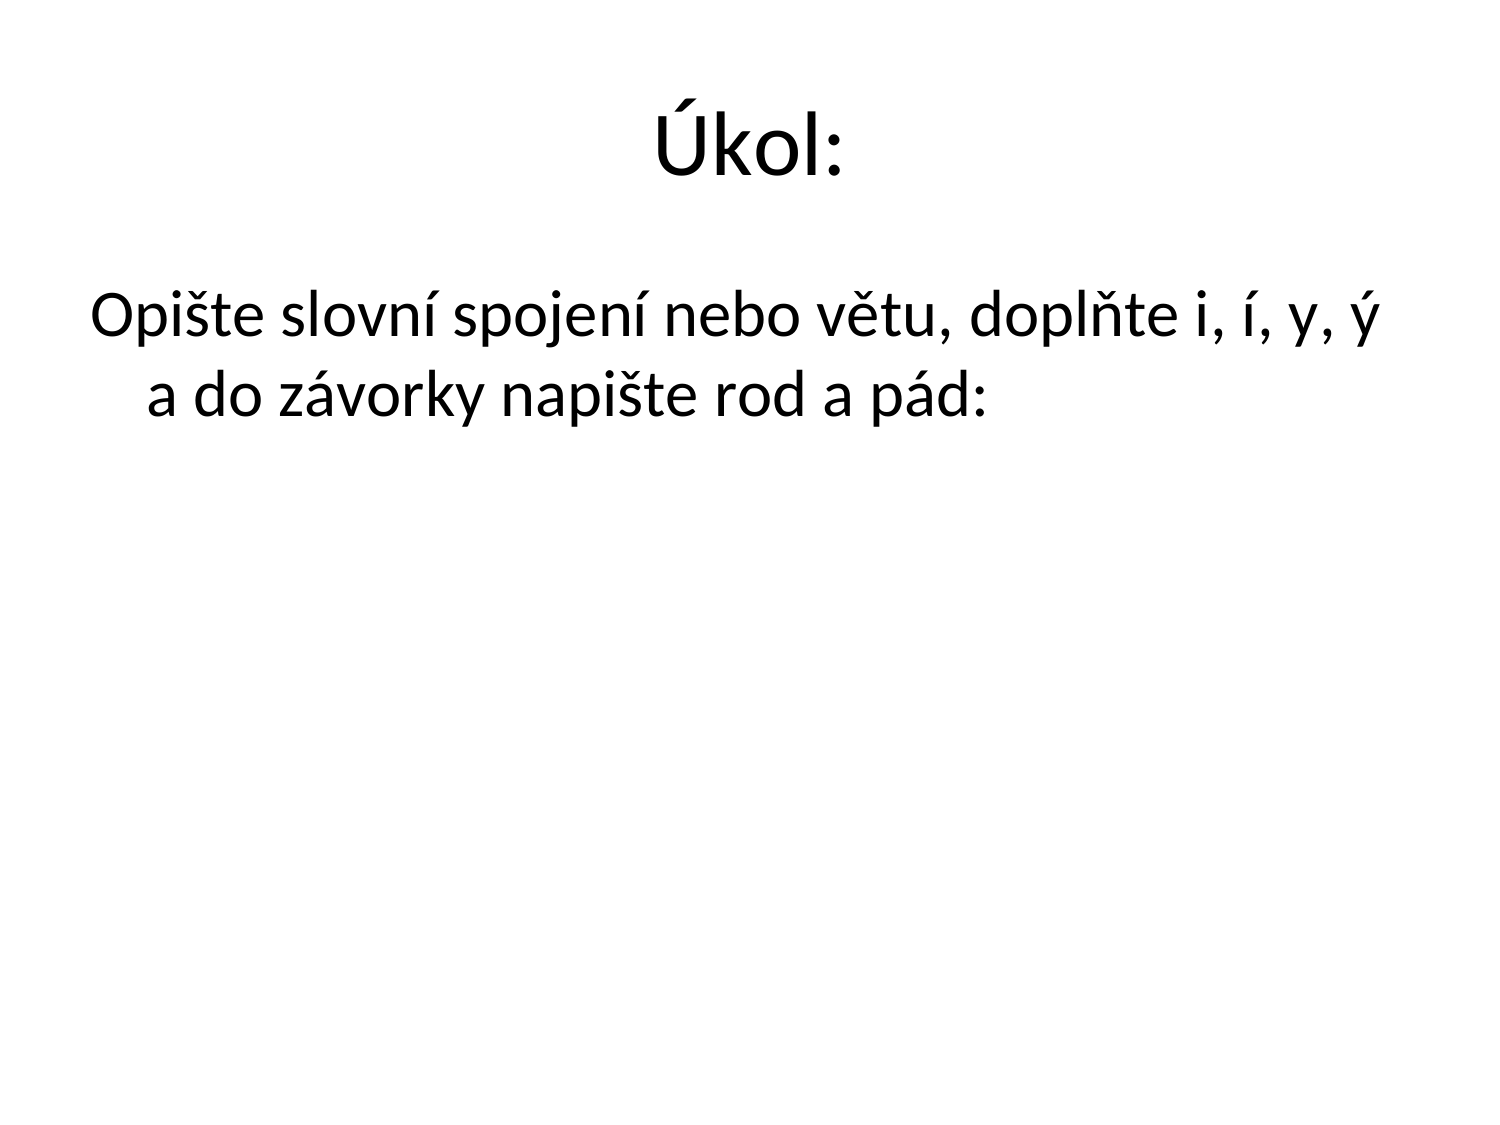

# Úkol:
Opište slovní spojení nebo větu, doplňte i, í, y, ý a do závorky napište rod a pád: